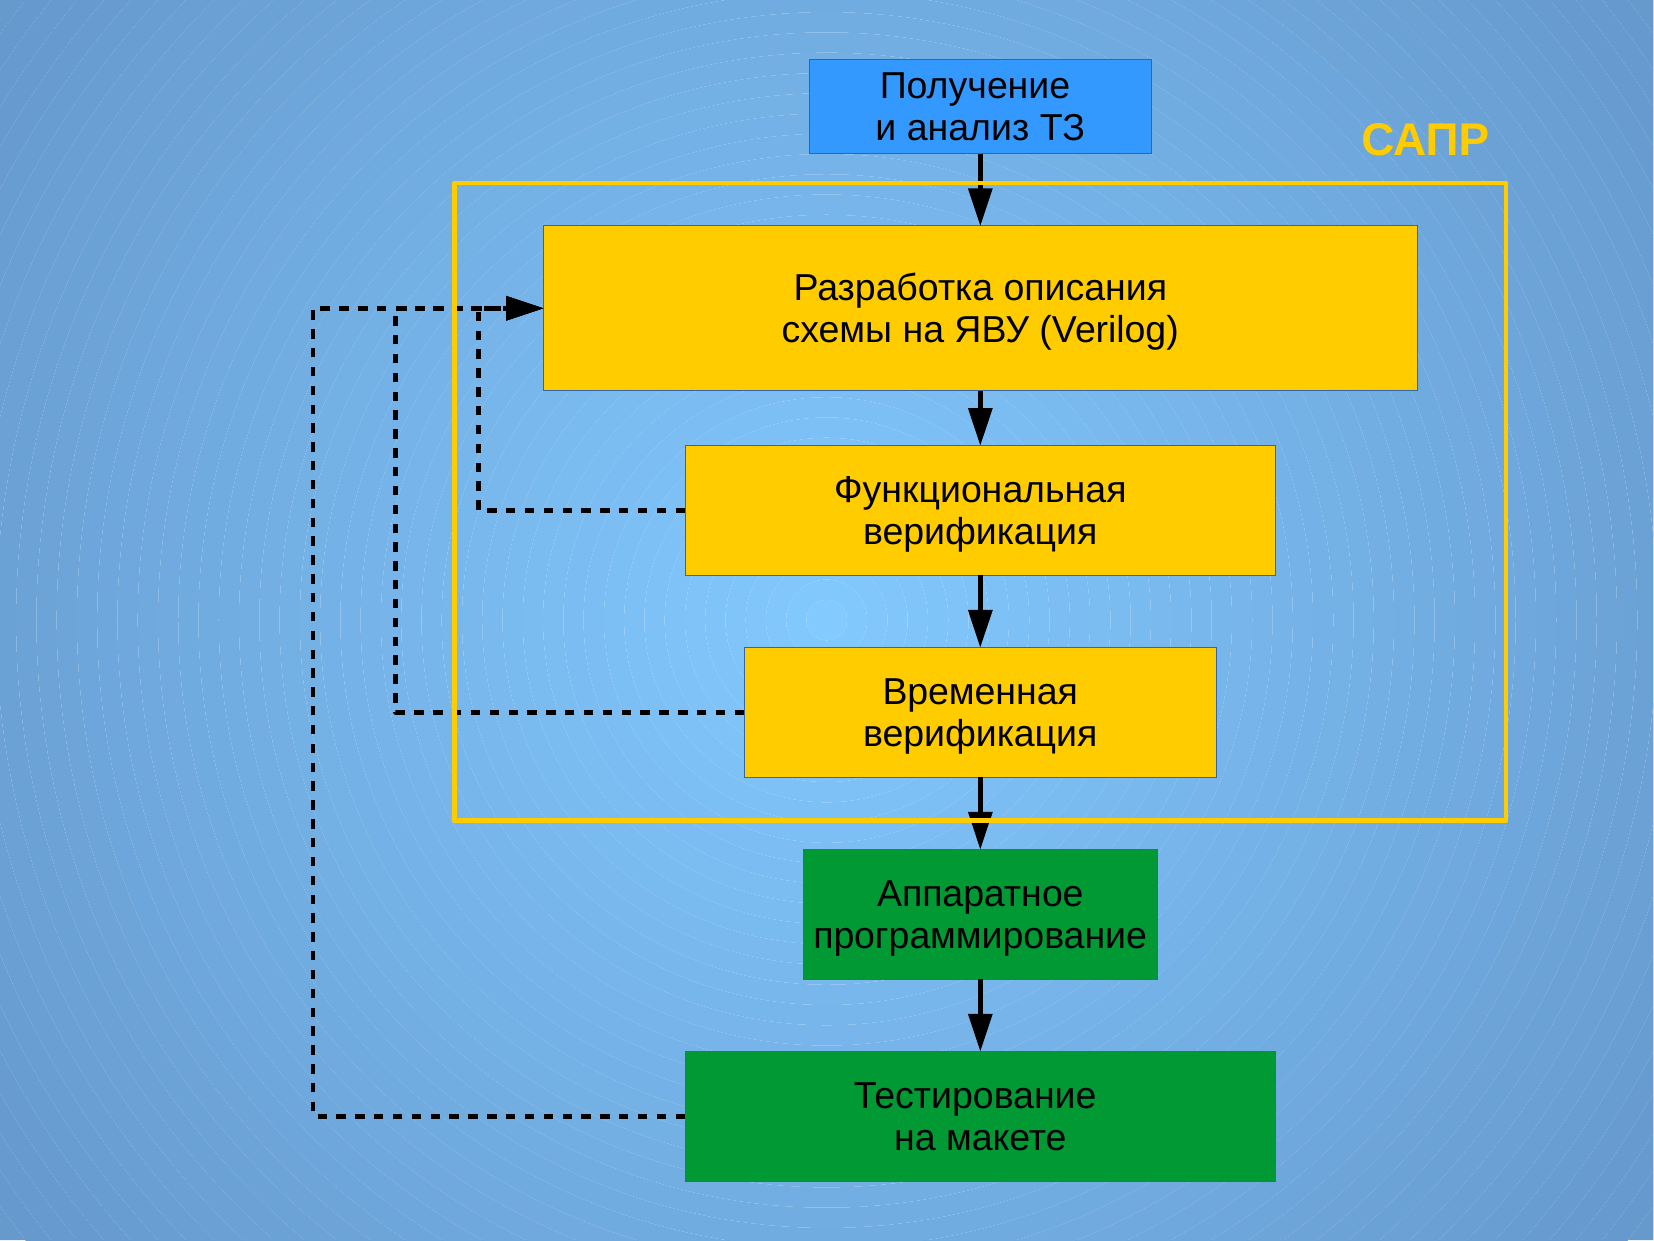

Получение
и анализ ТЗ
САПР
Разработка описания
схемы на ЯВУ (Verilog)
Функциональная
верификация
Временная
верификация
Аппаратное
программирование
Тестирование
на макете